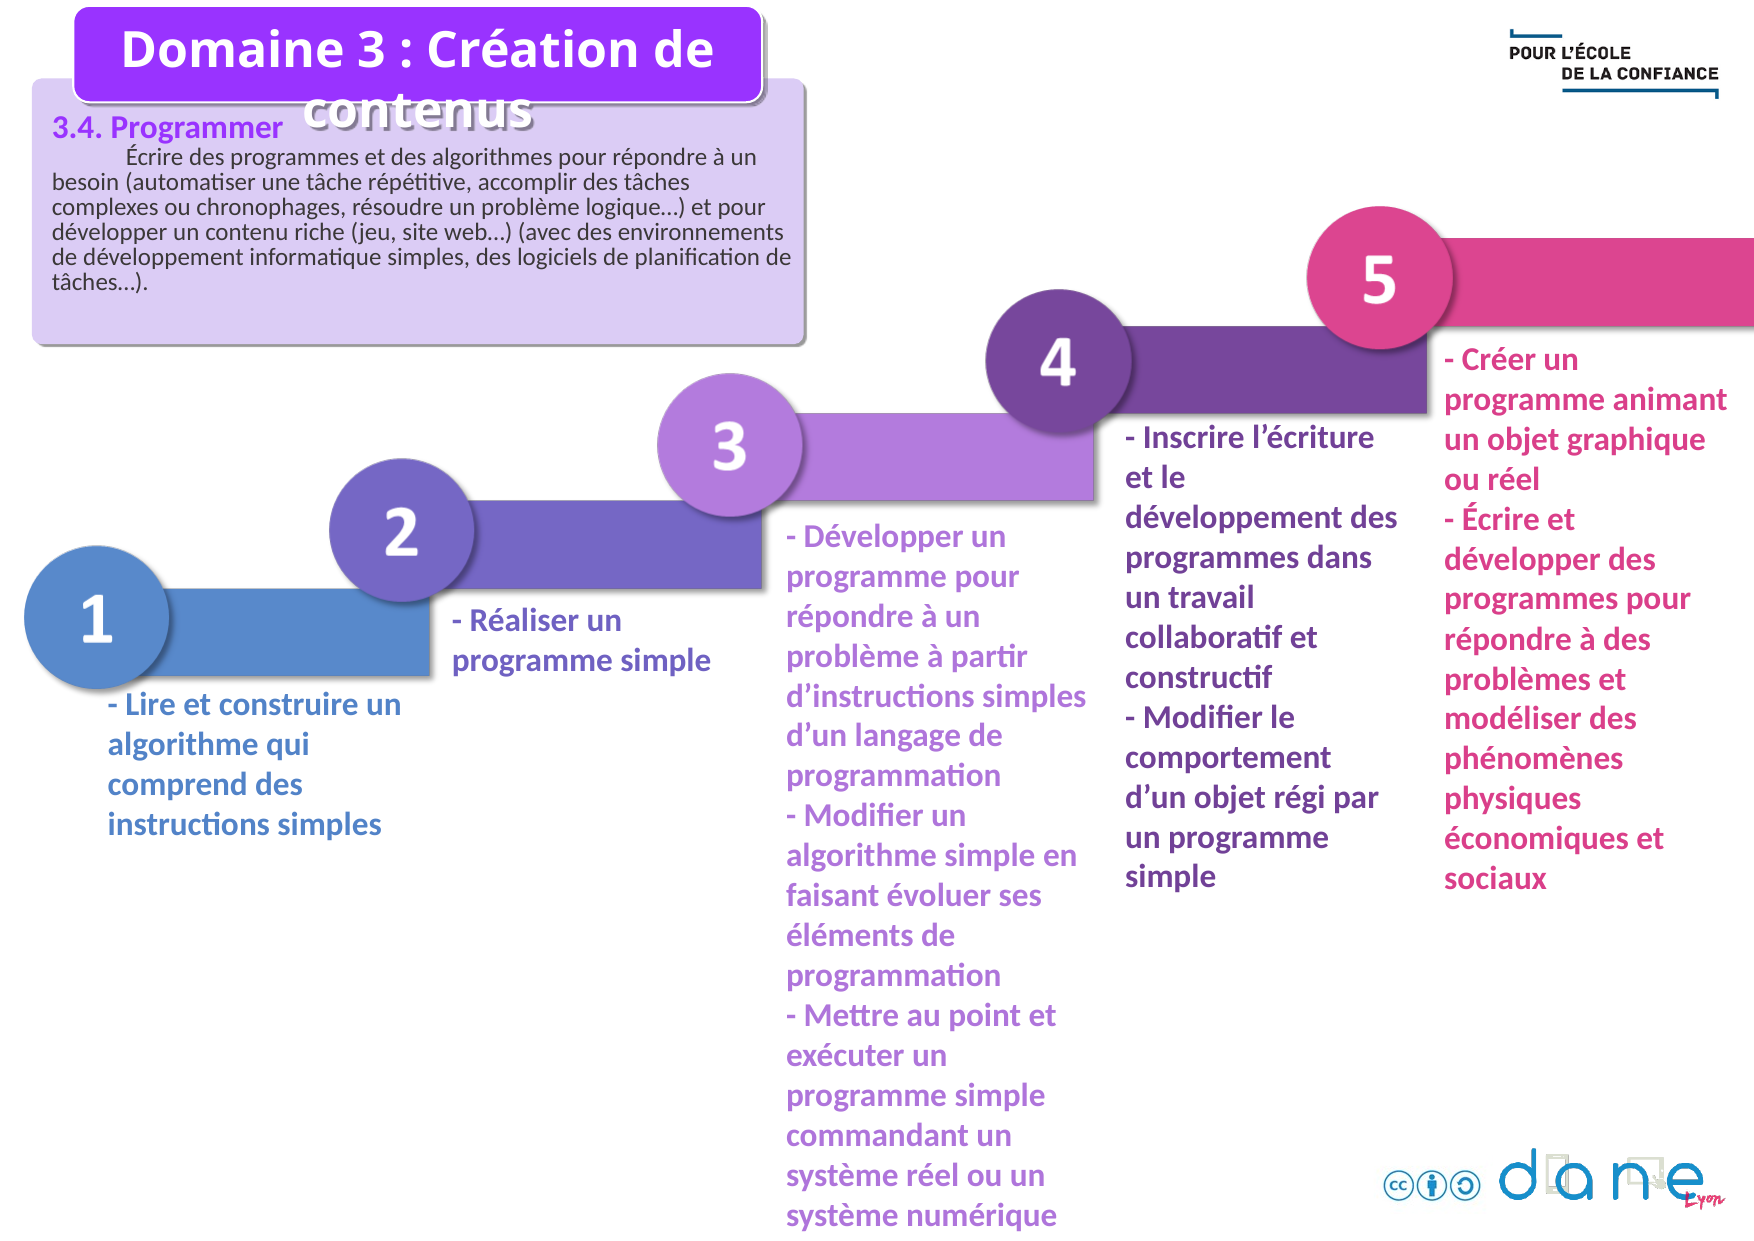

Domaine 3 : Création de contenus
3.4. Programmer
	Écrire des programmes et des algorithmes pour répondre à un besoin (automatiser une tâche répétitive, accomplir des tâches complexes ou chronophages, résoudre un problème logique…) et pour développer un contenu riche (jeu, site web…) (avec des environnements de développement informatique simples, des logiciels de planification de tâches…).
- Créer un programme animant un objet graphique ou réel
- Écrire et développer des programmes pour répondre à des problèmes et modéliser des phénomènes physiques économiques et sociaux
- Inscrire l’écriture et le développement des programmes dans un travail collaboratif et constructif
- Modifier le comportement d’un objet régi par un programme simple
- Développer un programme pour répondre à un problème à partir d’instructions simples d’un langage de programmation
- Modifier un algorithme simple en faisant évoluer ses éléments de programmation
- Mettre au point et exécuter un programme simple commandant un système réel ou un système numérique
- Réaliser un programme simple
- Lire et construire un algorithme qui comprend des instructions simples